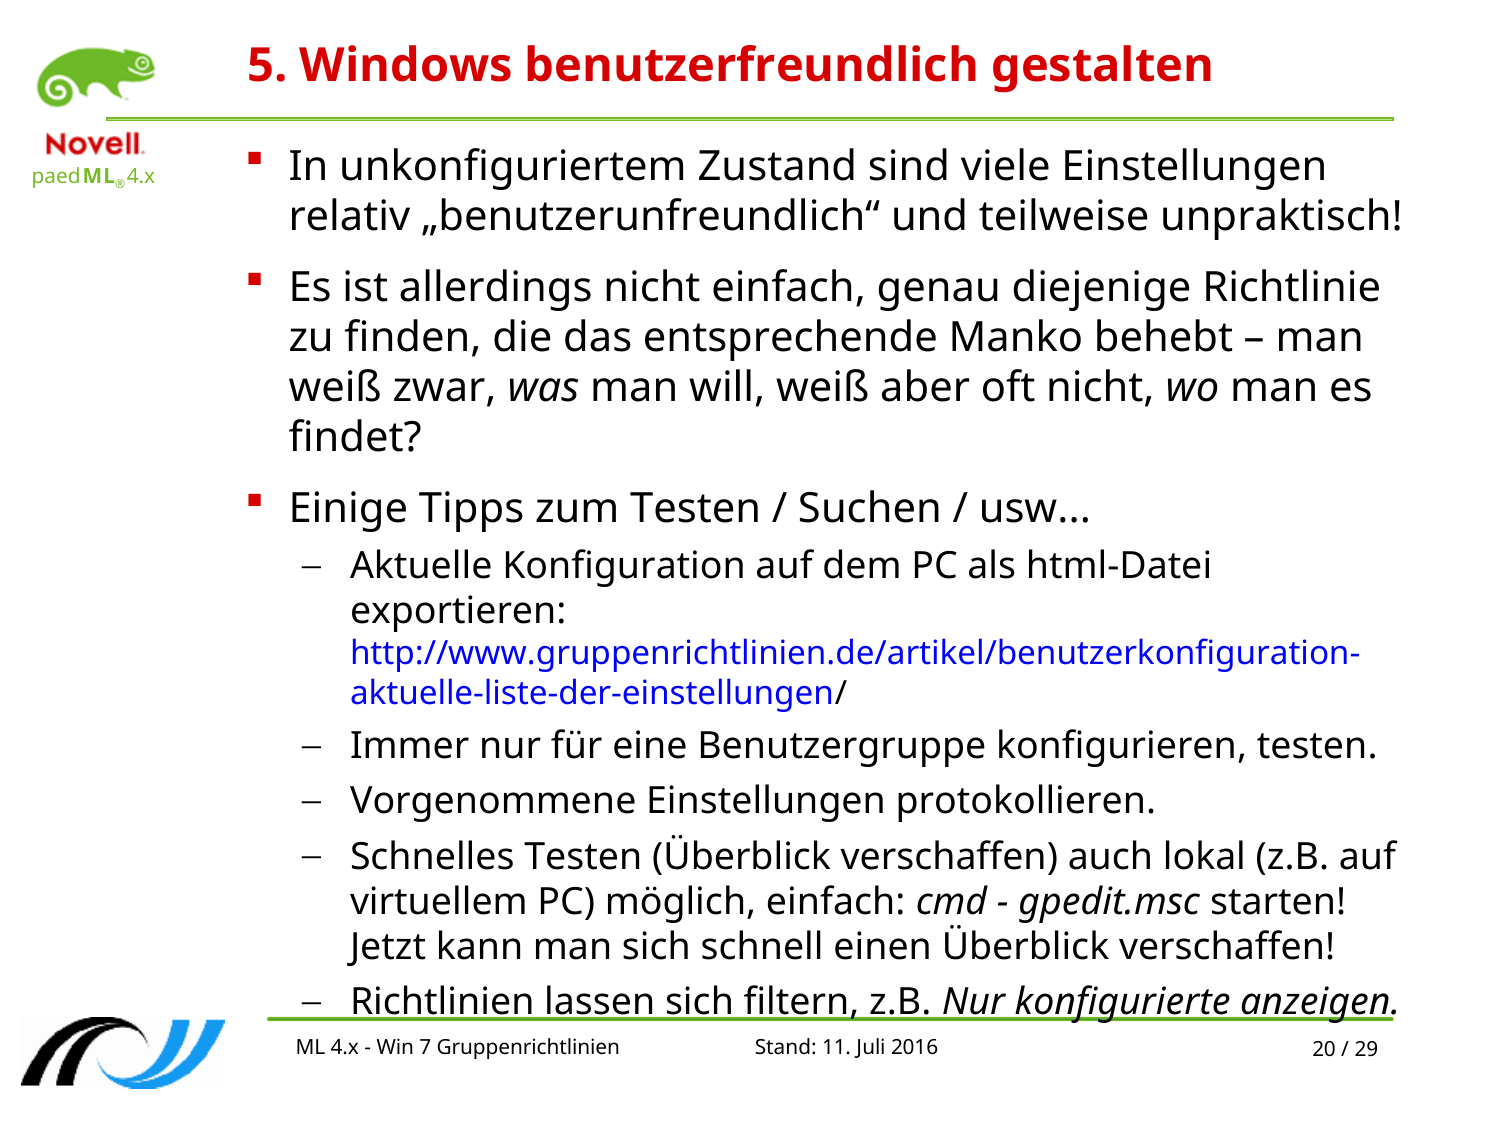

# 5. Windows benutzerfreundlich gestalten
In unkonfiguriertem Zustand sind viele Einstellungen relativ „benutzerunfreundlich“ und teilweise unpraktisch!
Es ist allerdings nicht einfach, genau diejenige Richtlinie zu finden, die das entsprechende Manko behebt – man weiß zwar, was man will, weiß aber oft nicht, wo man es findet?
Einige Tipps zum Testen / Suchen / usw...
Aktuelle Konfiguration auf dem PC als html-Datei exportieren:
http://www.gruppenrichtlinien.de/artikel/benutzerkonfiguration-aktuelle-liste-der-einstellungen/
Immer nur für eine Benutzergruppe konfigurieren, testen.
Vorgenommene Einstellungen protokollieren.
Schnelles Testen (Überblick verschaffen) auch lokal (z.B. auf virtuellem PC) möglich, einfach: cmd - gpedit.msc starten!
Jetzt kann man sich schnell einen Überblick verschaffen!
Richtlinien lassen sich filtern, z.B. Nur konfigurierte anzeigen.
ML 4.x - Win 7 Gruppenrichtlinien
11. Juli 2016
20